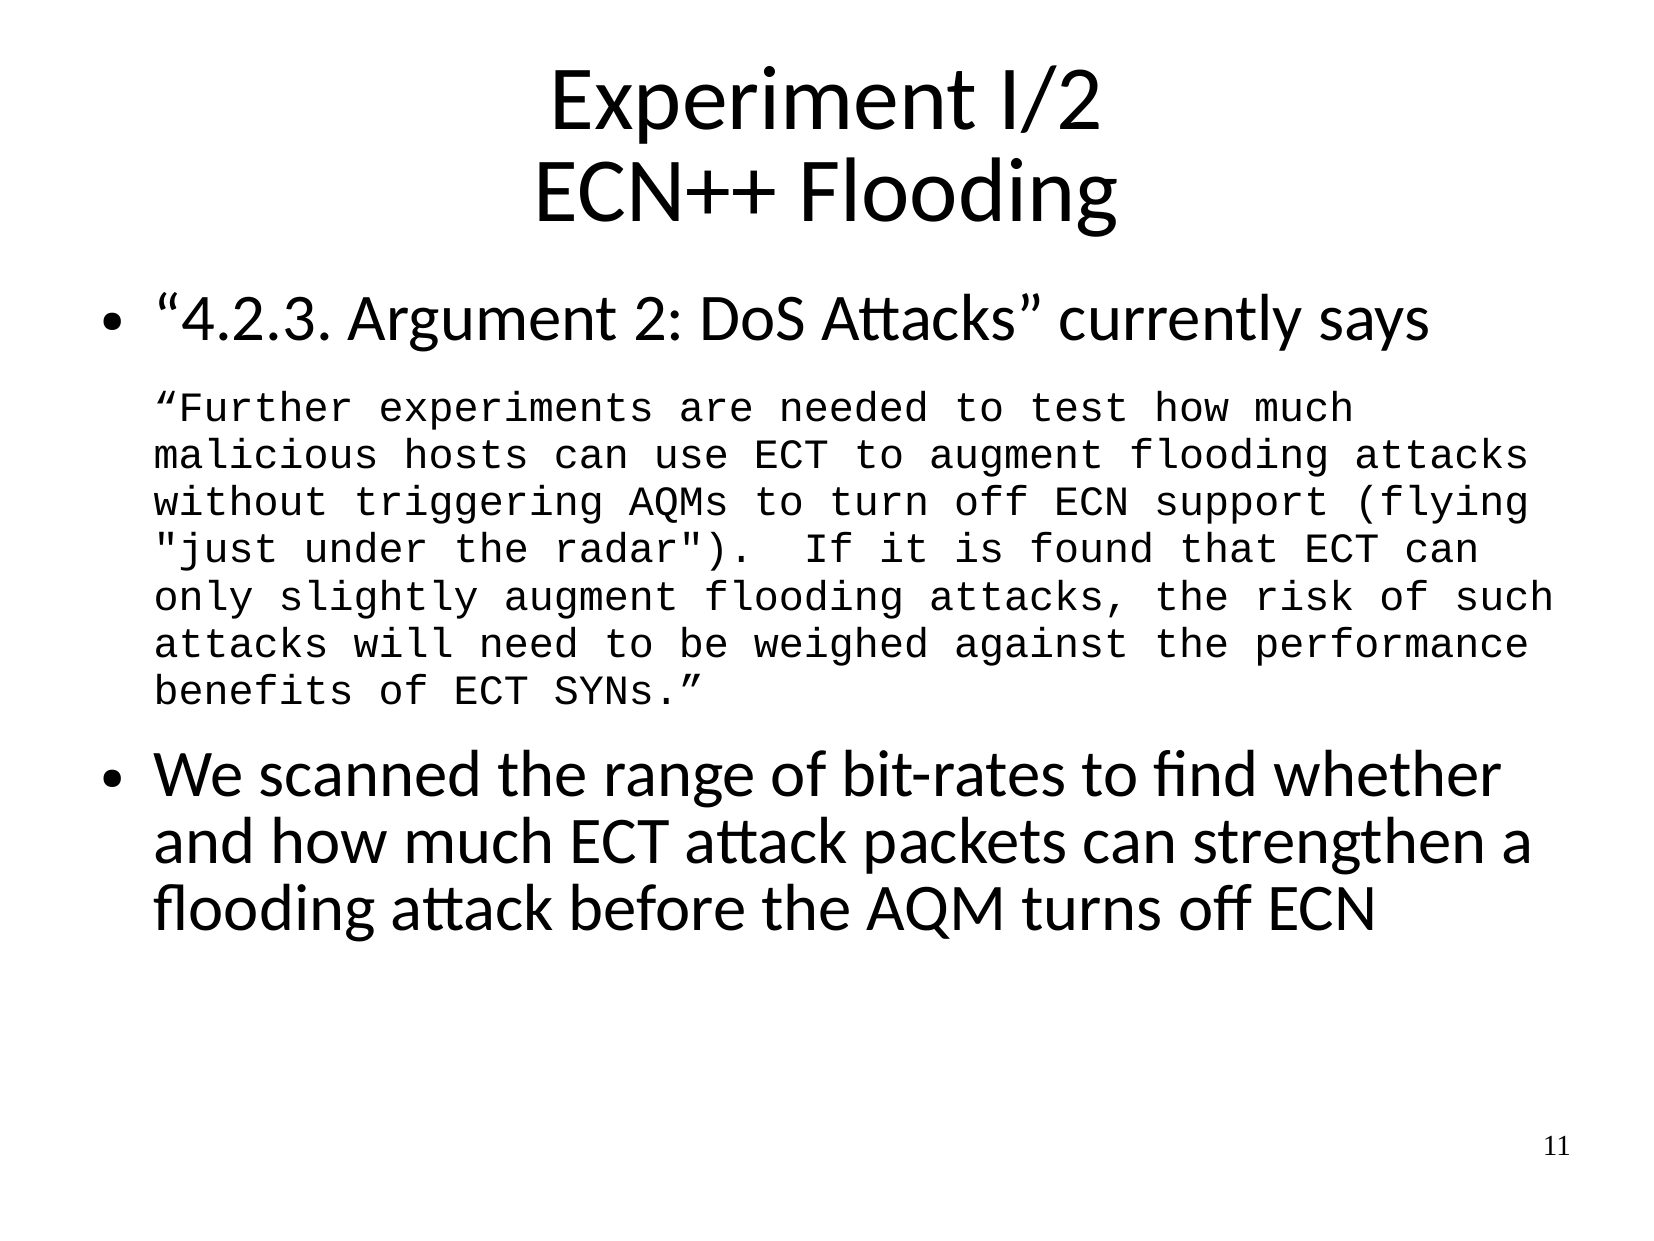

# Experiment I/2 ECN++ Flooding
“4.2.3. Argument 2: DoS Attacks” currently says
“Further experiments are needed to test how much malicious hosts can use ECT to augment flooding attacks without triggering AQMs to turn off ECN support (flying "just under the radar"). If it is found that ECT can only slightly augment flooding attacks, the risk of such attacks will need to be weighed against the performance benefits of ECT SYNs.”
We scanned the range of bit-rates to find whether and how much ECT attack packets can strengthen a flooding attack before the AQM turns off ECN
11